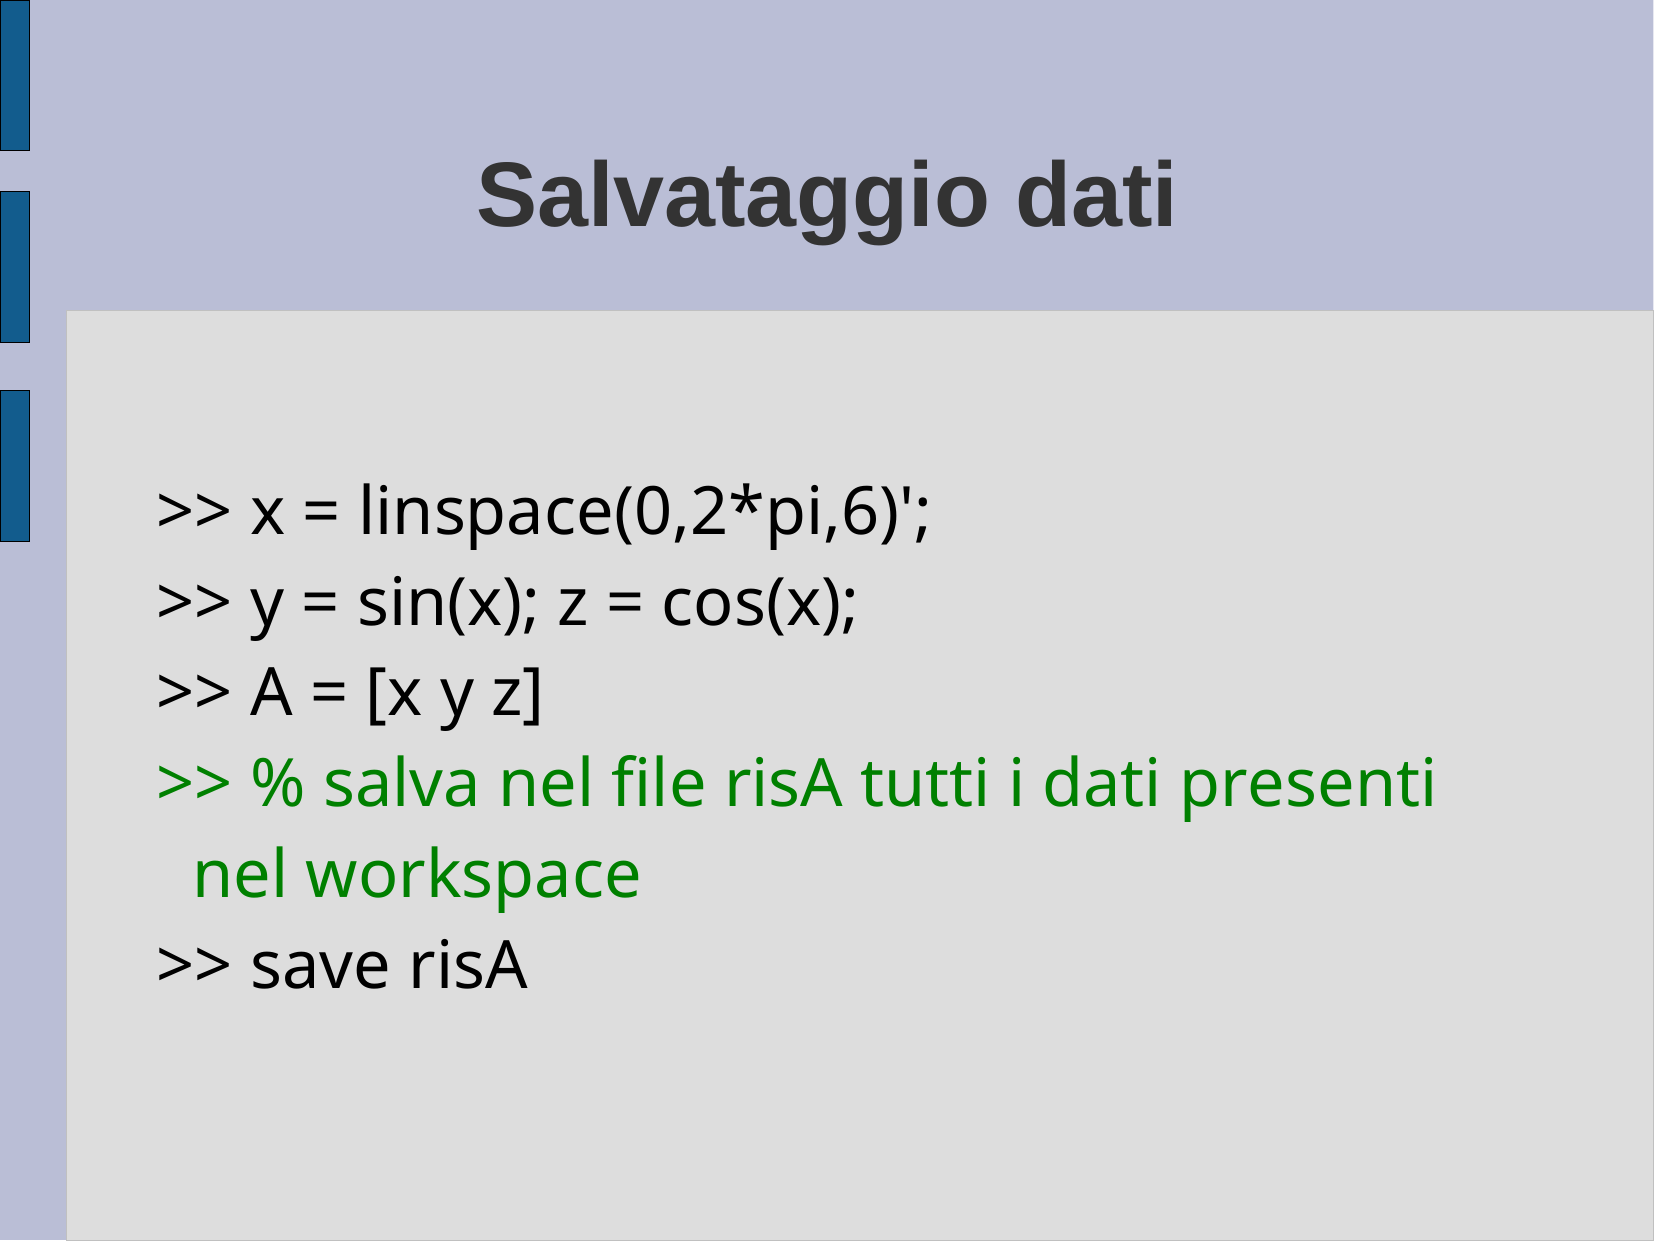

# Salvataggio dati
>> x = linspace(0,2*pi,6)';
>> y = sin(x); z = cos(x);
>> A = [x y z]
>> % salva nel file risA tutti i dati presenti nel workspace
>> save risA